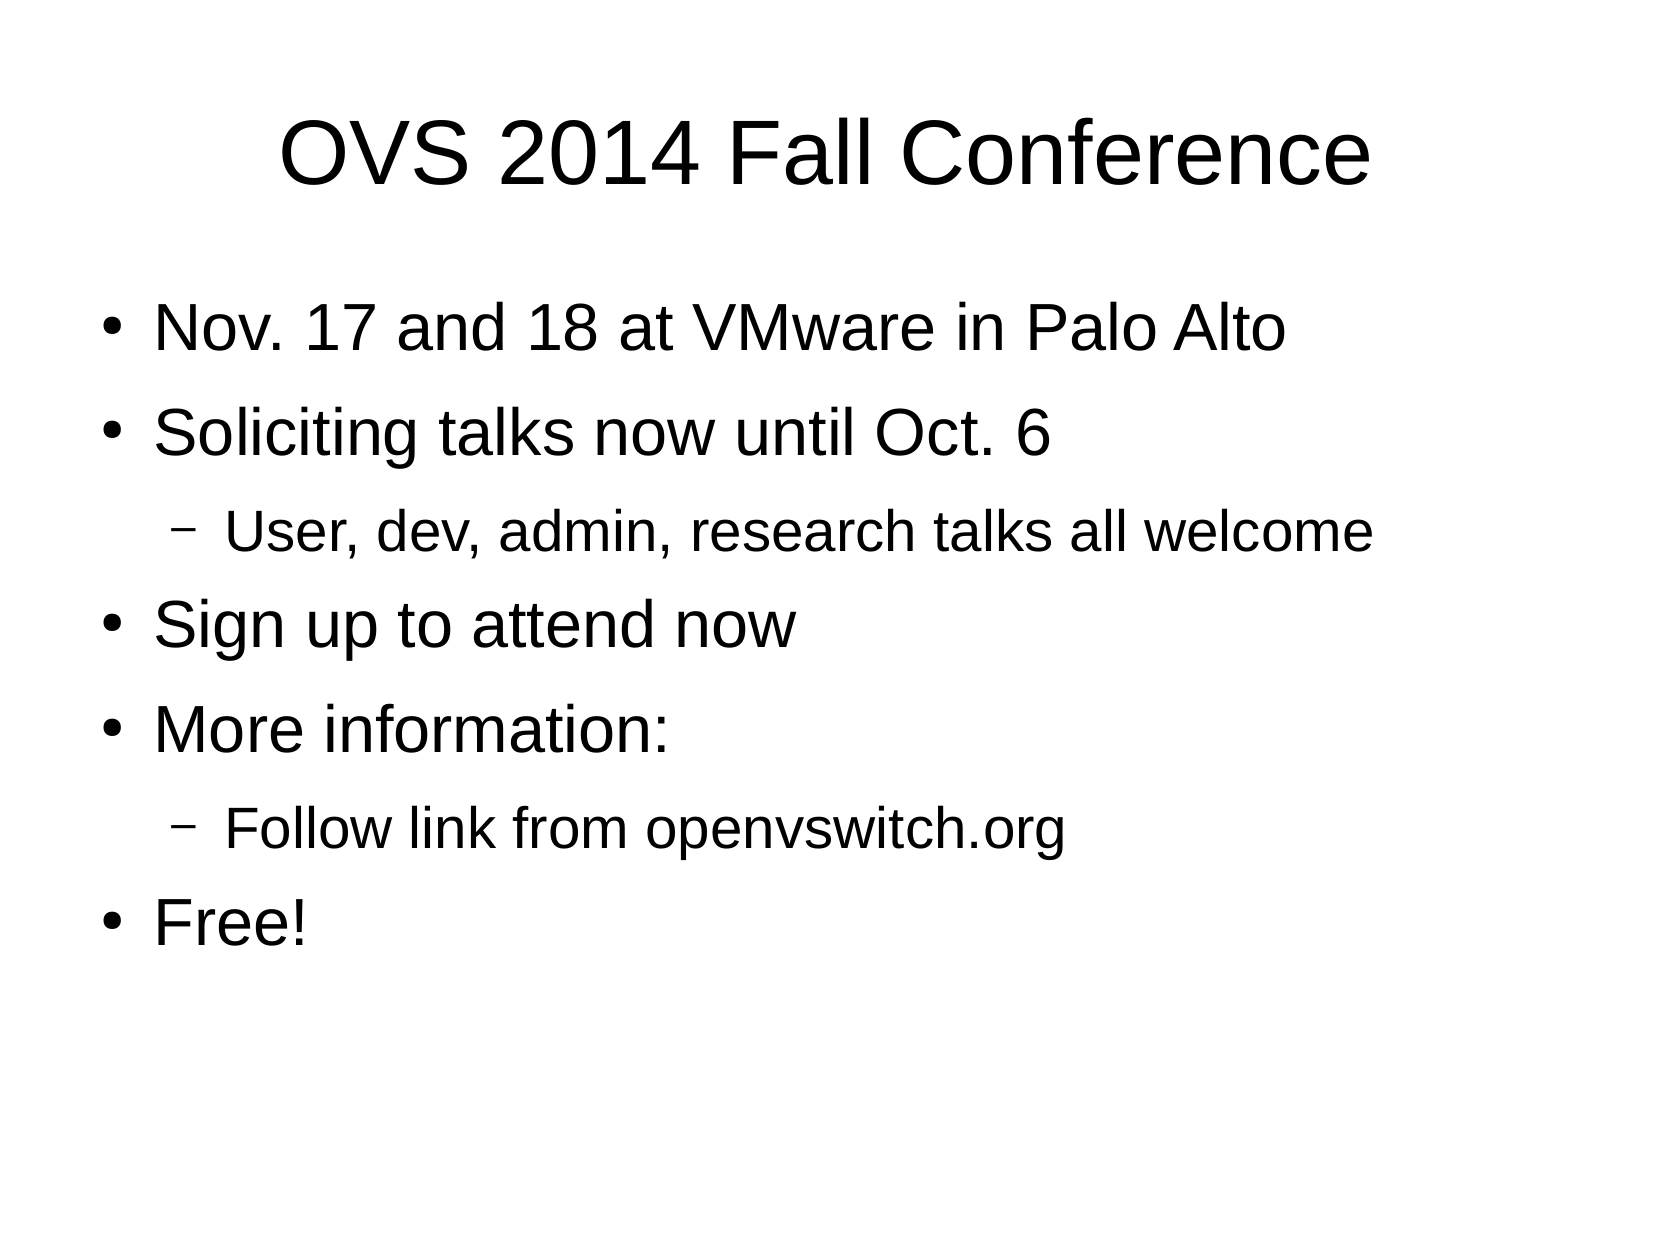

# OVS 2014 Fall Conference
Nov. 17 and 18 at VMware in Palo Alto
Soliciting talks now until Oct. 6
User, dev, admin, research talks all welcome
Sign up to attend now
More information:
Follow link from openvswitch.org
Free!